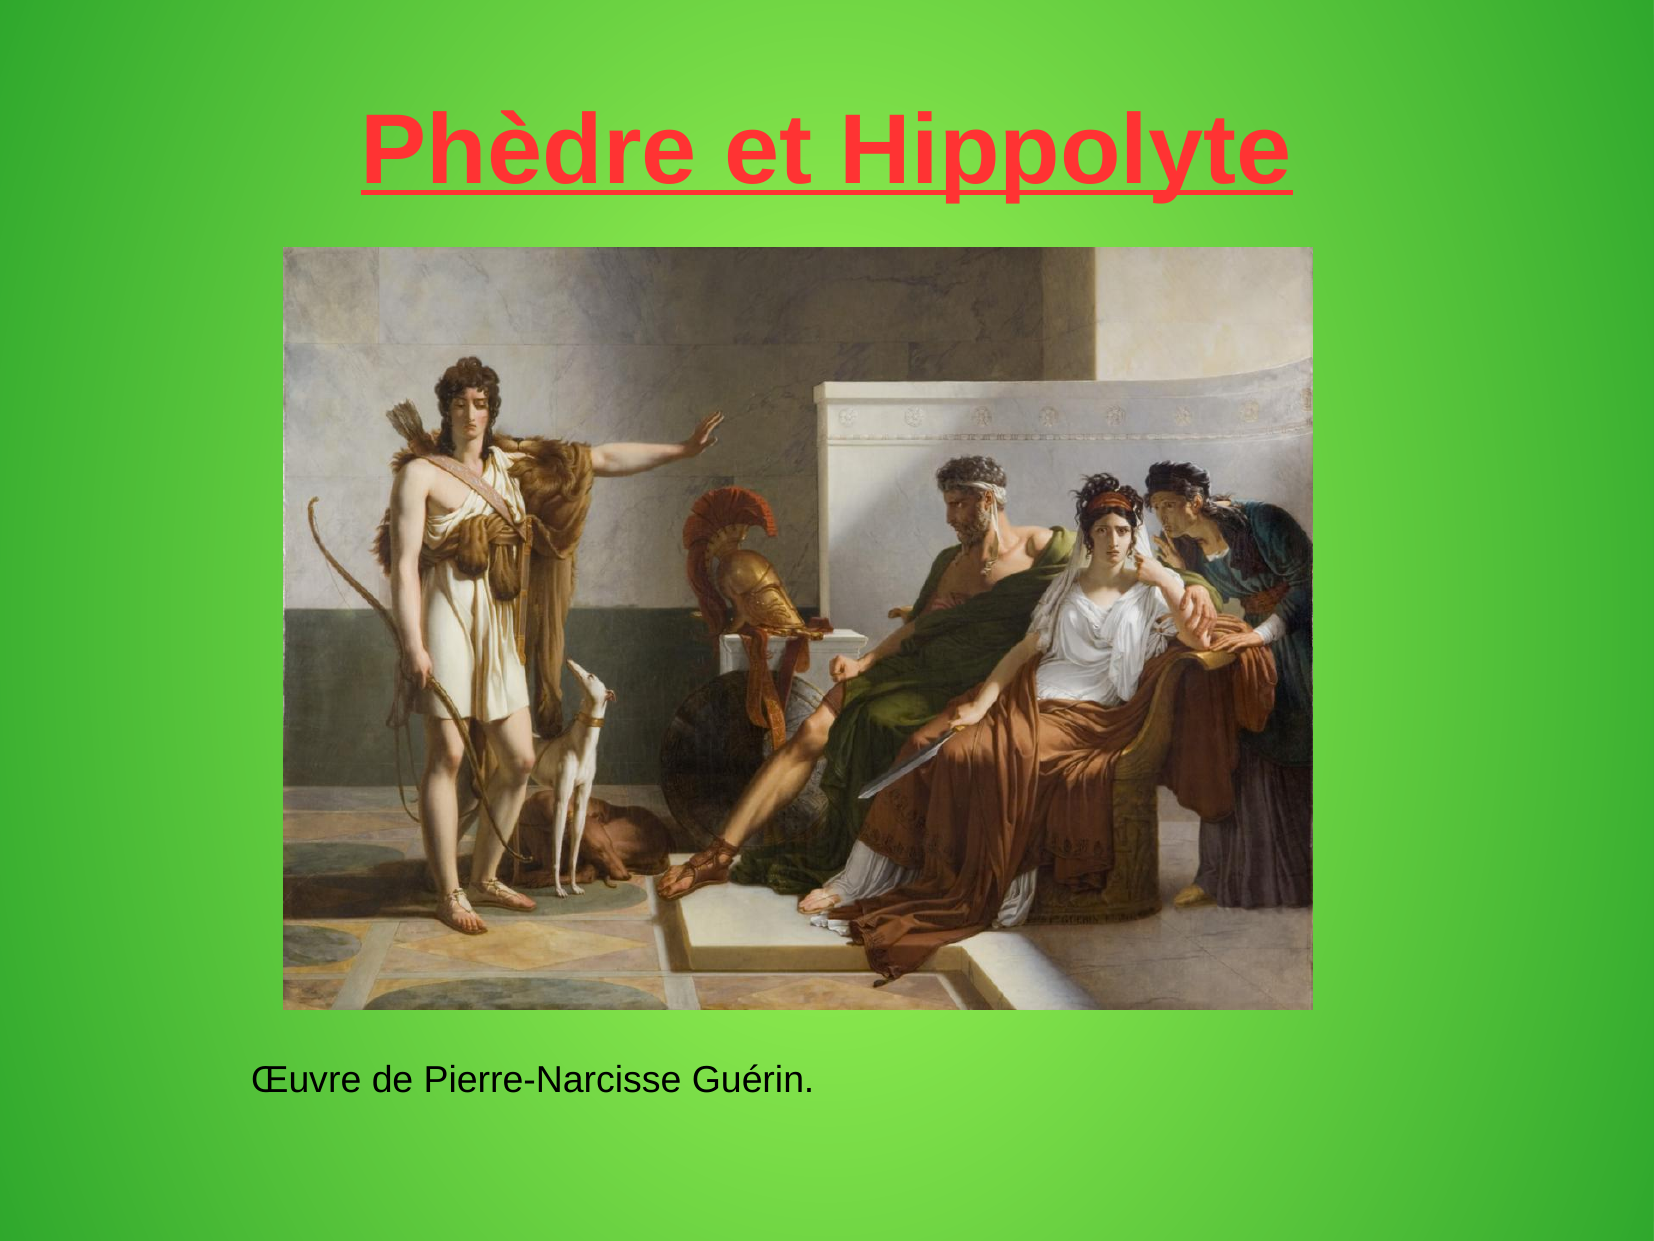

# Phèdre et Hippolyte
Œuvre de Pierre-Narcisse Guérin.